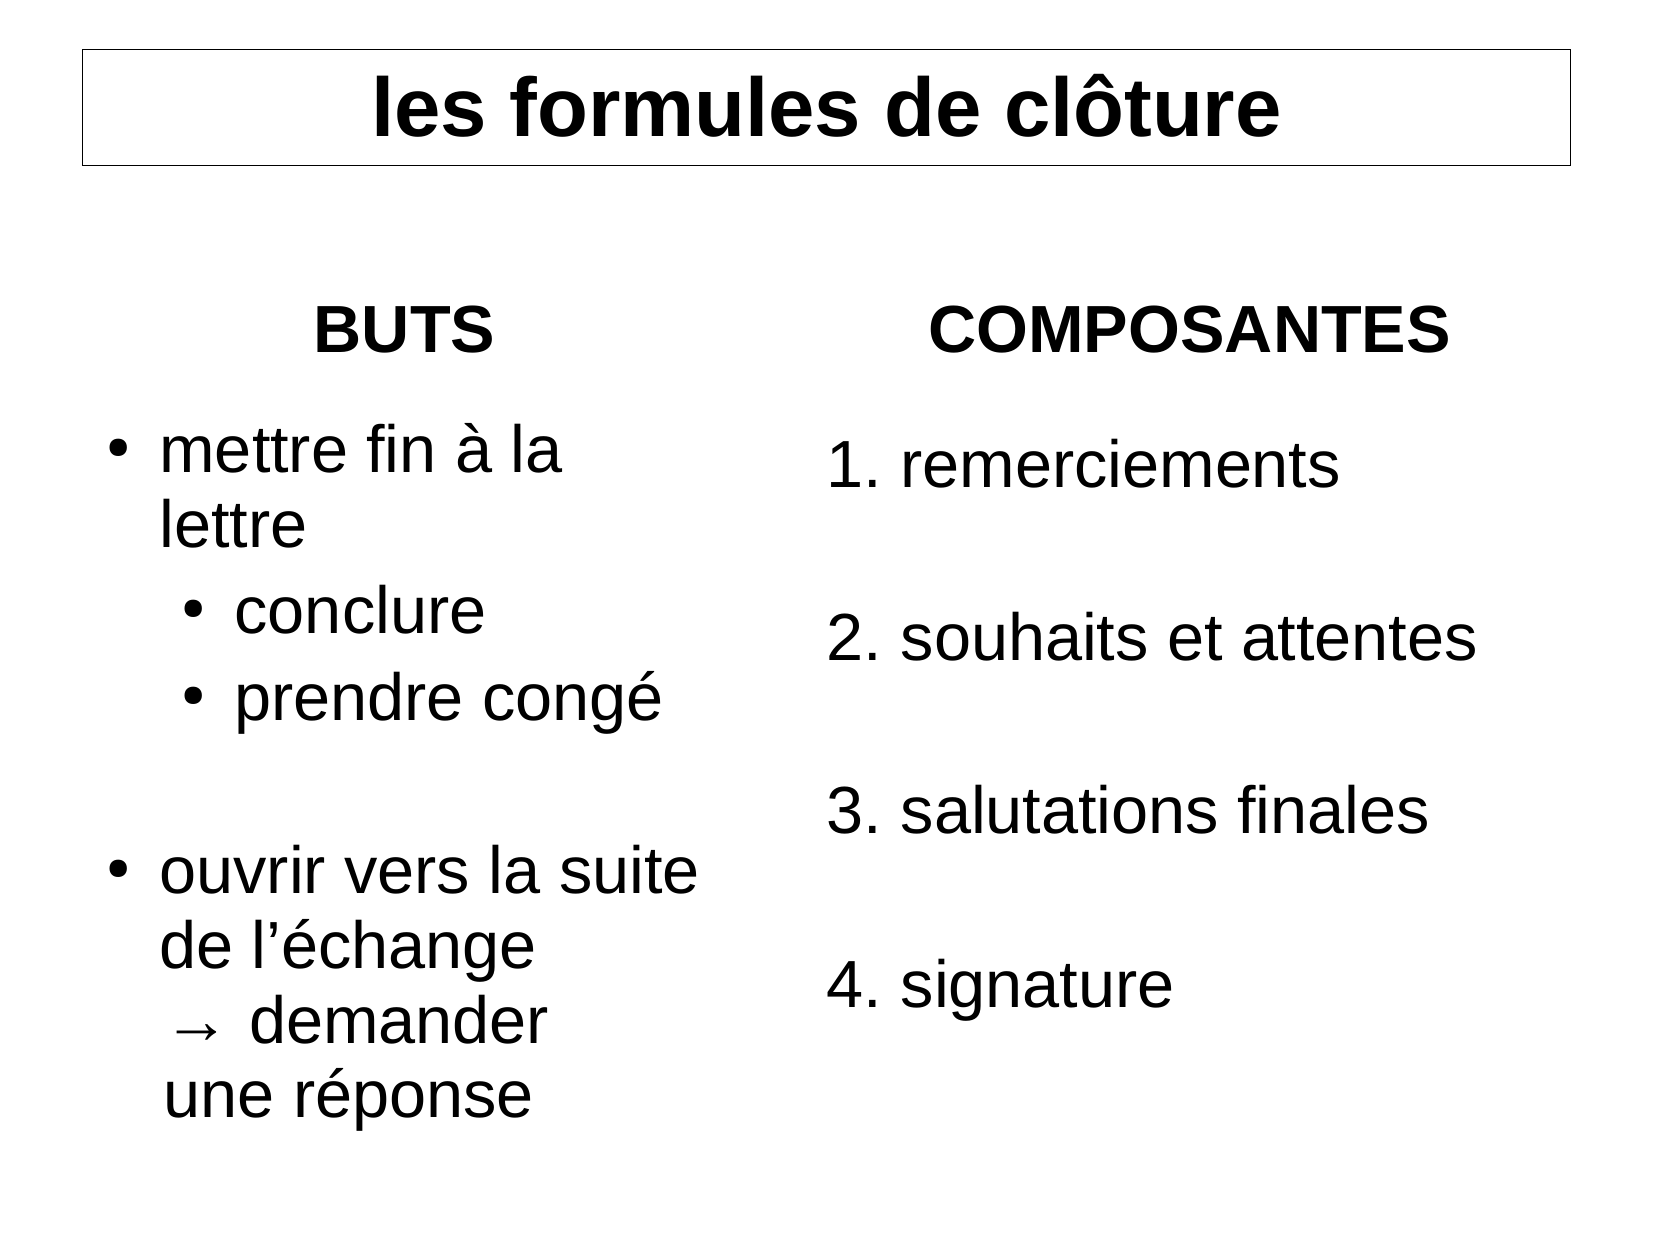

# les formules de clôture
BUTS
mettre fin à la lettre
conclure
prendre congé
ouvrir vers la suite
de l’échange
→ demander
une réponse
COMPOSANTES
1. remerciements
2. souhaits et attentes
3. salutations finales
4. signature